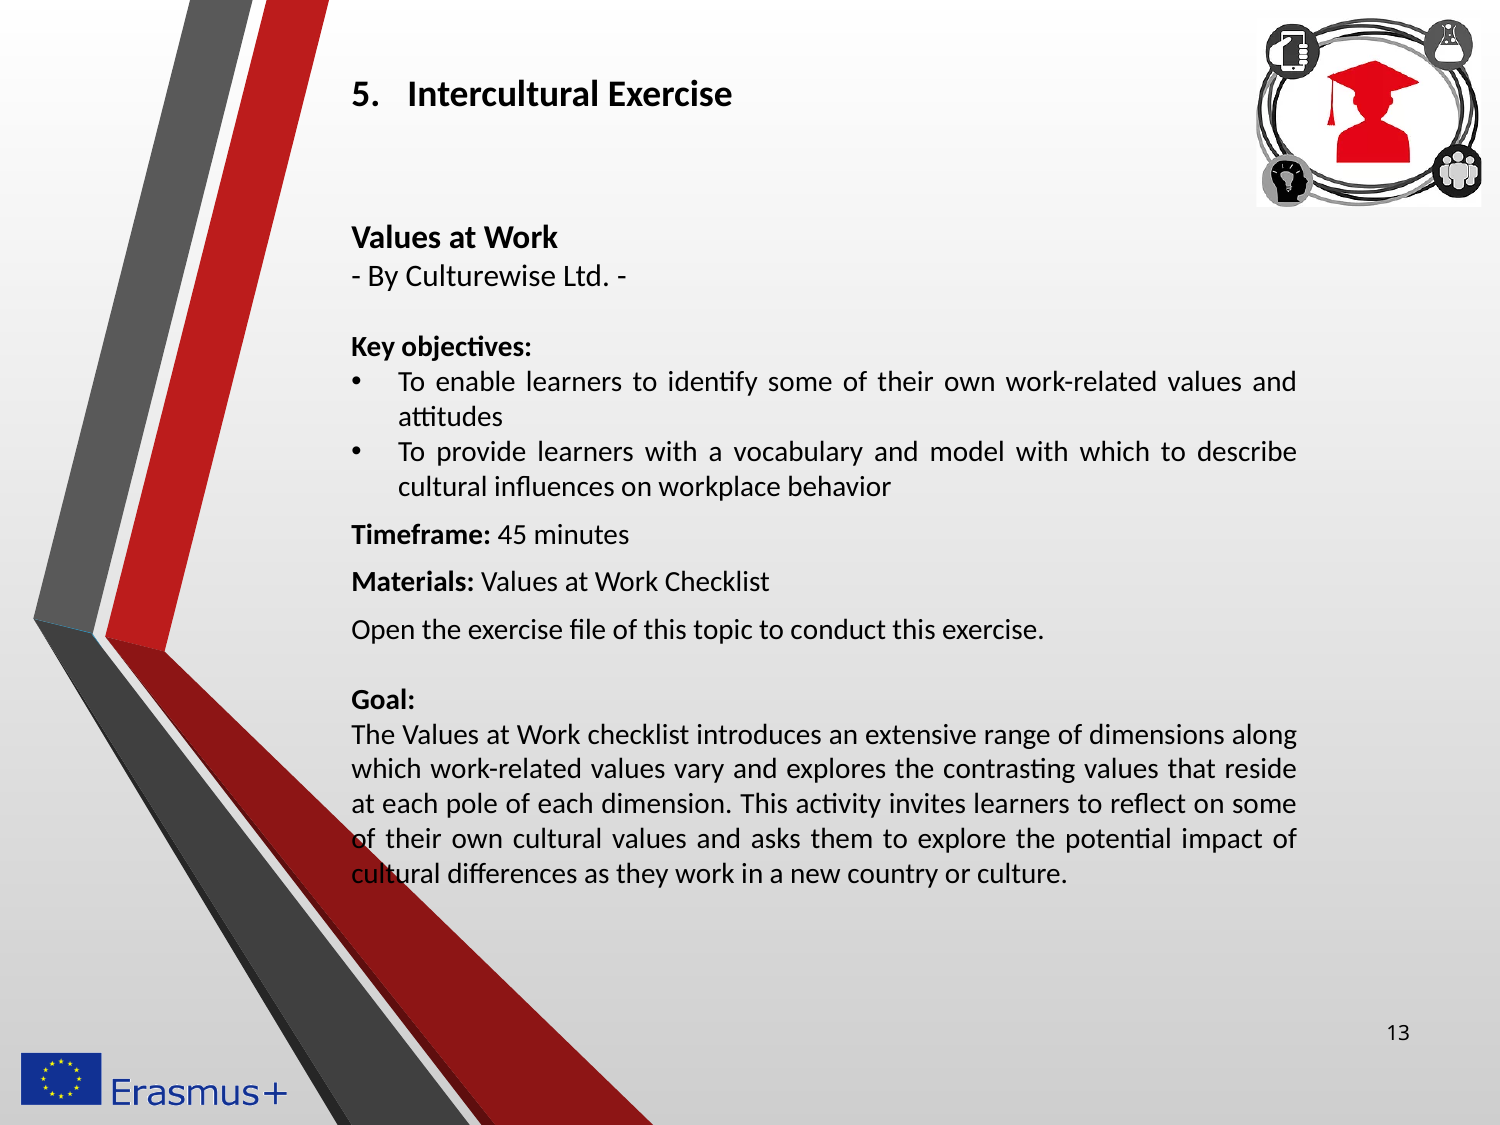

Intercultural Exercise
Values at Work
- By Culturewise Ltd. -
Key objectives:
To enable learners to identify some of their own work-related values and attitudes
To provide learners with a vocabulary and model with which to describe cultural influences on workplace behavior
Timeframe: 45 minutes
Materials: Values at Work Checklist
Open the exercise file of this topic to conduct this exercise.
Goal:
The Values at Work checklist introduces an extensive range of dimensions along which work-related values vary and explores the contrasting values that reside at each pole of each dimension. This activity invites learners to reflect on some of their own cultural values and asks them to explore the potential impact of cultural differences as they work in a new country or culture.